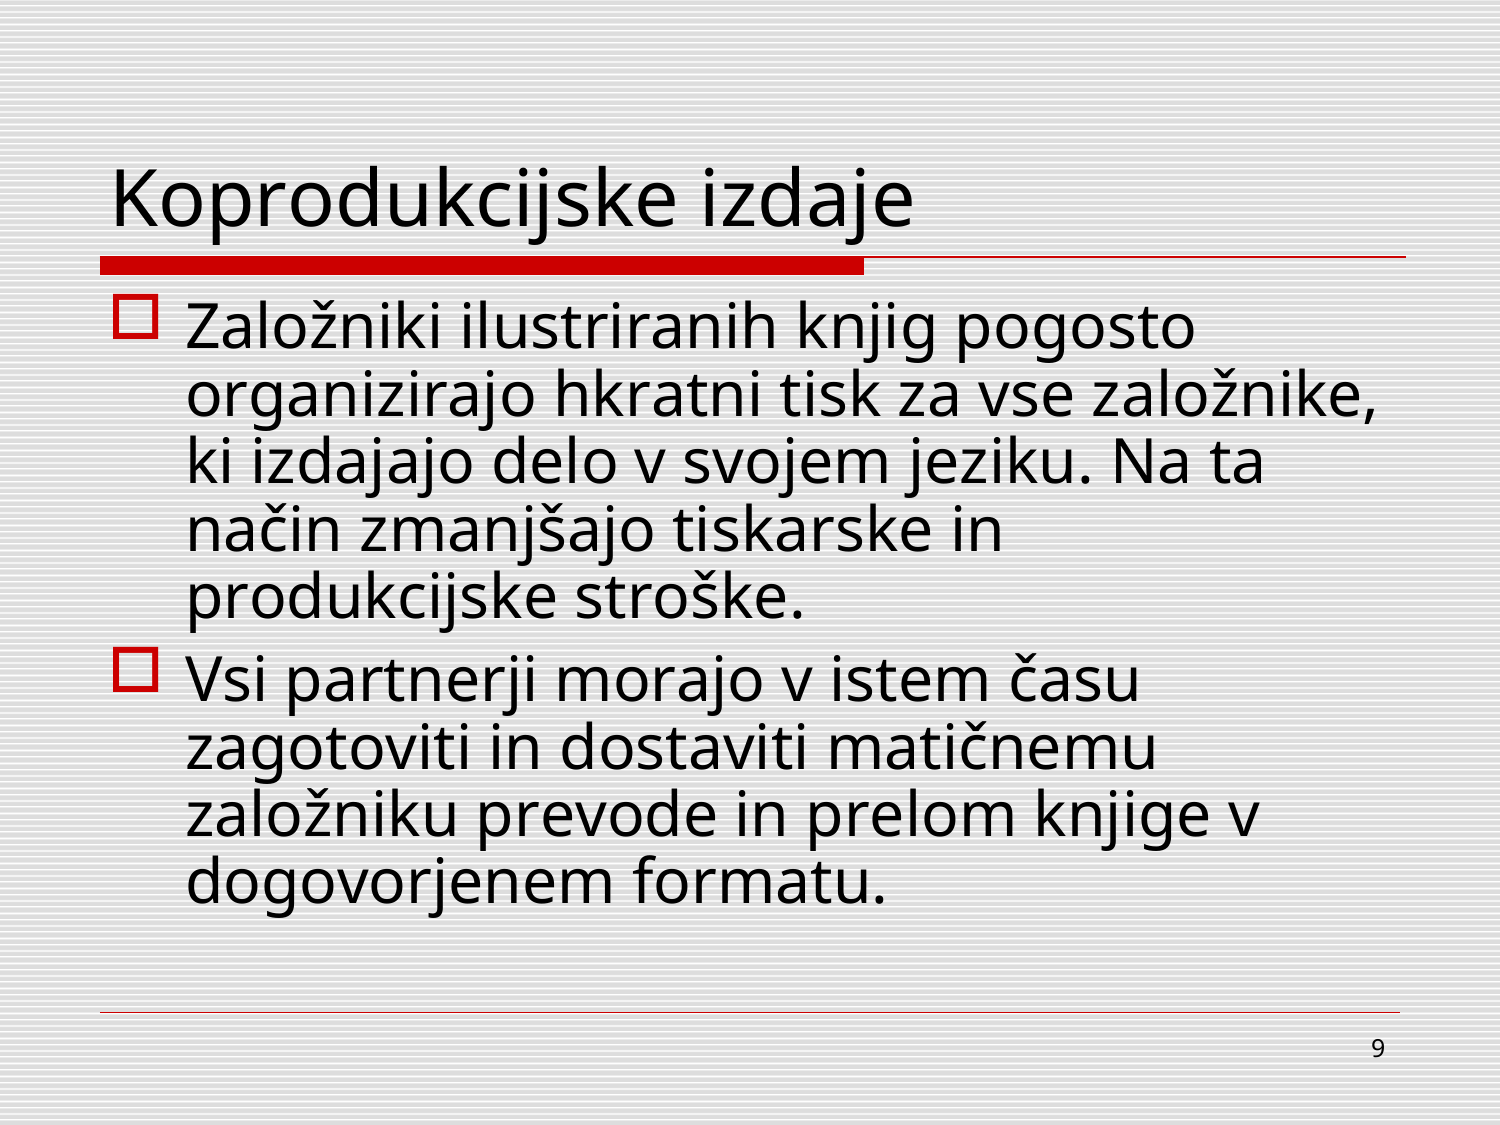

# Koprodukcijske izdaje
Založniki ilustriranih knjig pogosto organizirajo hkratni tisk za vse založnike, ki izdajajo delo v svojem jeziku. Na ta način zmanjšajo tiskarske in produkcijske stroške.
Vsi partnerji morajo v istem času zagotoviti in dostaviti matičnemu založniku prevode in prelom knjige v dogovorjenem formatu.